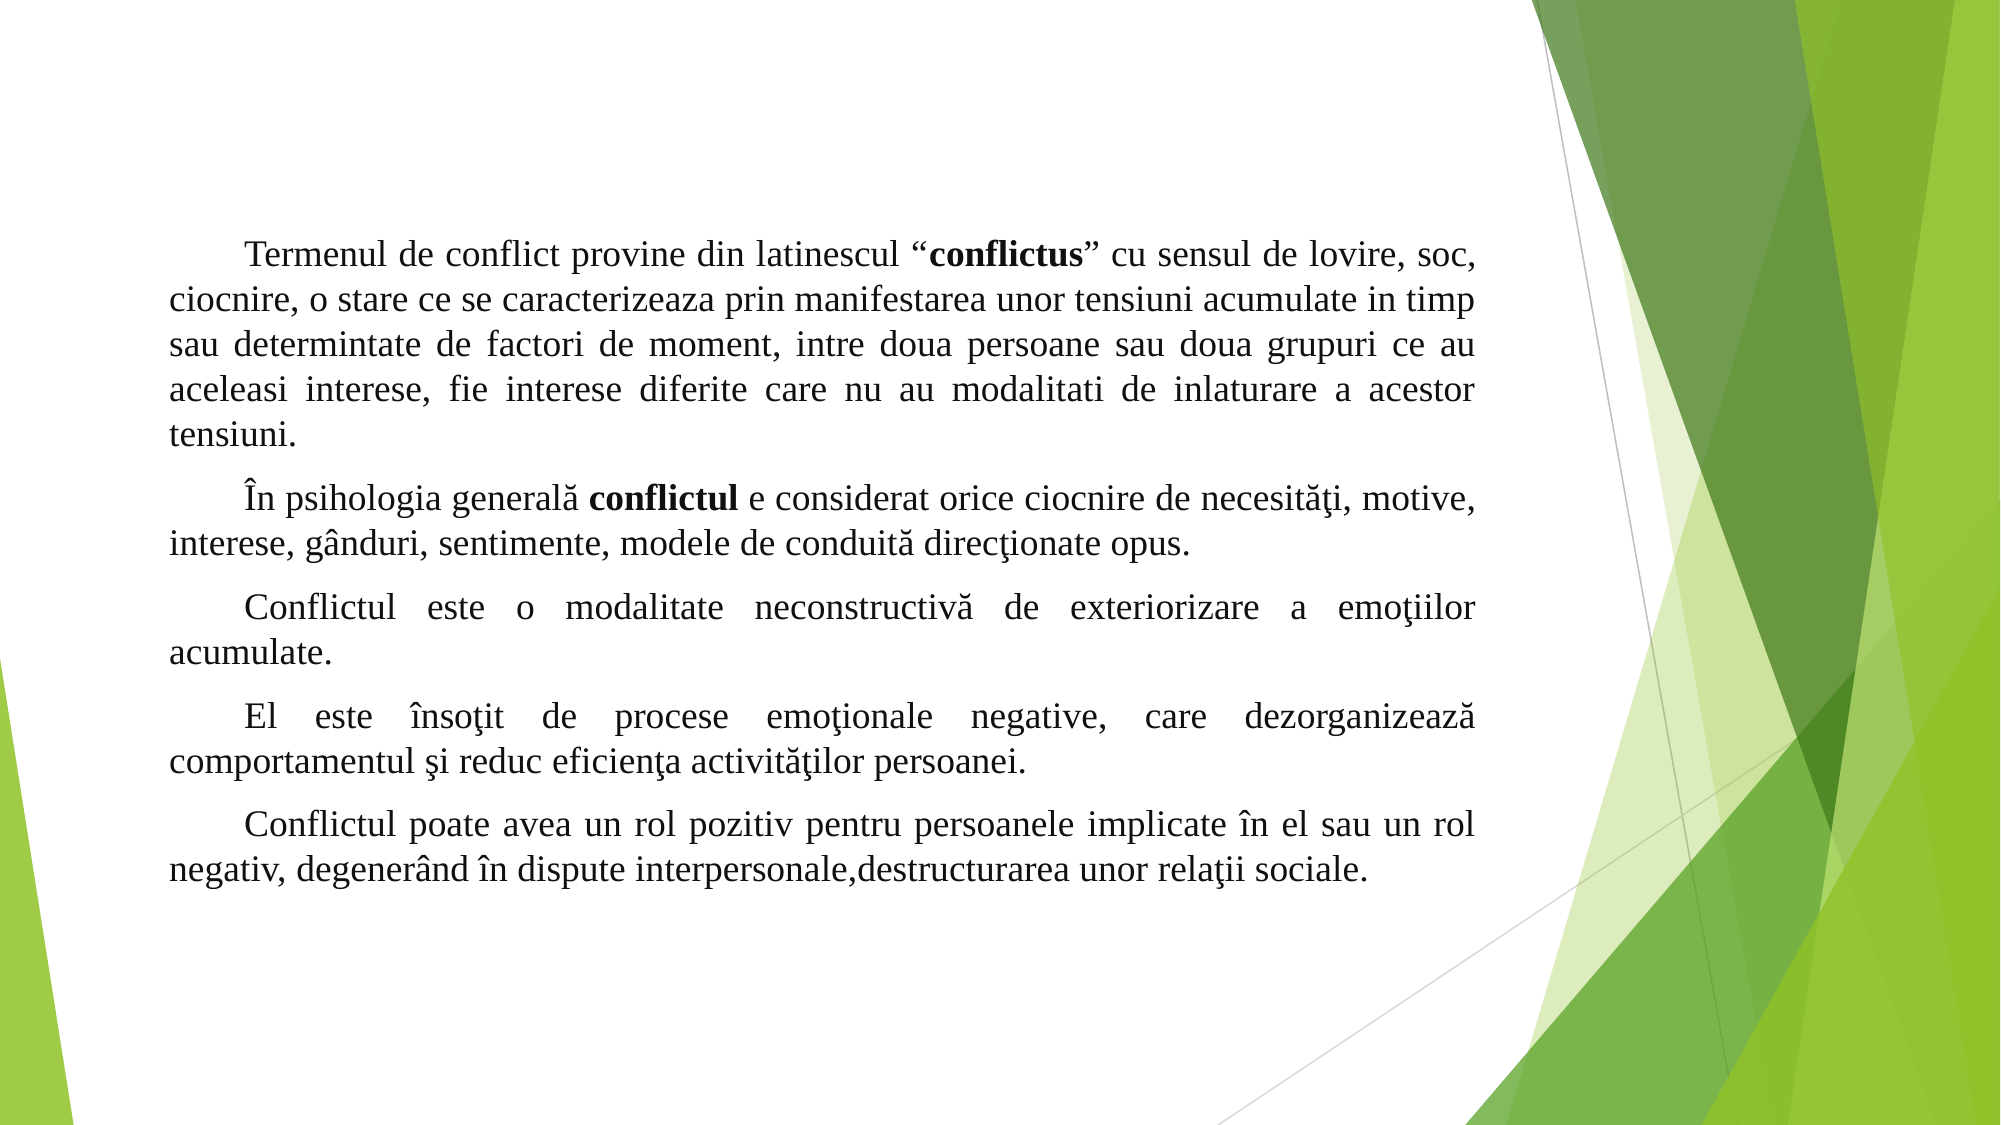

Termenul de conflict provine din latinescul “conflictus” cu sensul de lovire, soc, ciocnire, o stare ce se caracterizeaza prin manifestarea unor tensiuni acumulate in timp sau determintate de factori de moment, intre doua persoane sau doua grupuri ce au aceleasi interese, fie interese diferite care nu au modalitati de inlaturare a acestor tensiuni.
	În psihologia generală conflictul e considerat orice ciocnire de necesităţi, motive, interese, gânduri, sentimente, modele de conduită direcţionate opus.
	Conflictul este o modalitate neconstructivă de exteriorizare a emoţiilor acumulate.
	El este însoţit de procese emoţionale negative, care dezorganizează comportamentul şi reduc eficienţa activităţilor persoanei.
	Conflictul poate avea un rol pozitiv pentru persoanele implicate în el sau un rol negativ, degenerând în dispute interpersonale,destructurarea unor relaţii sociale.